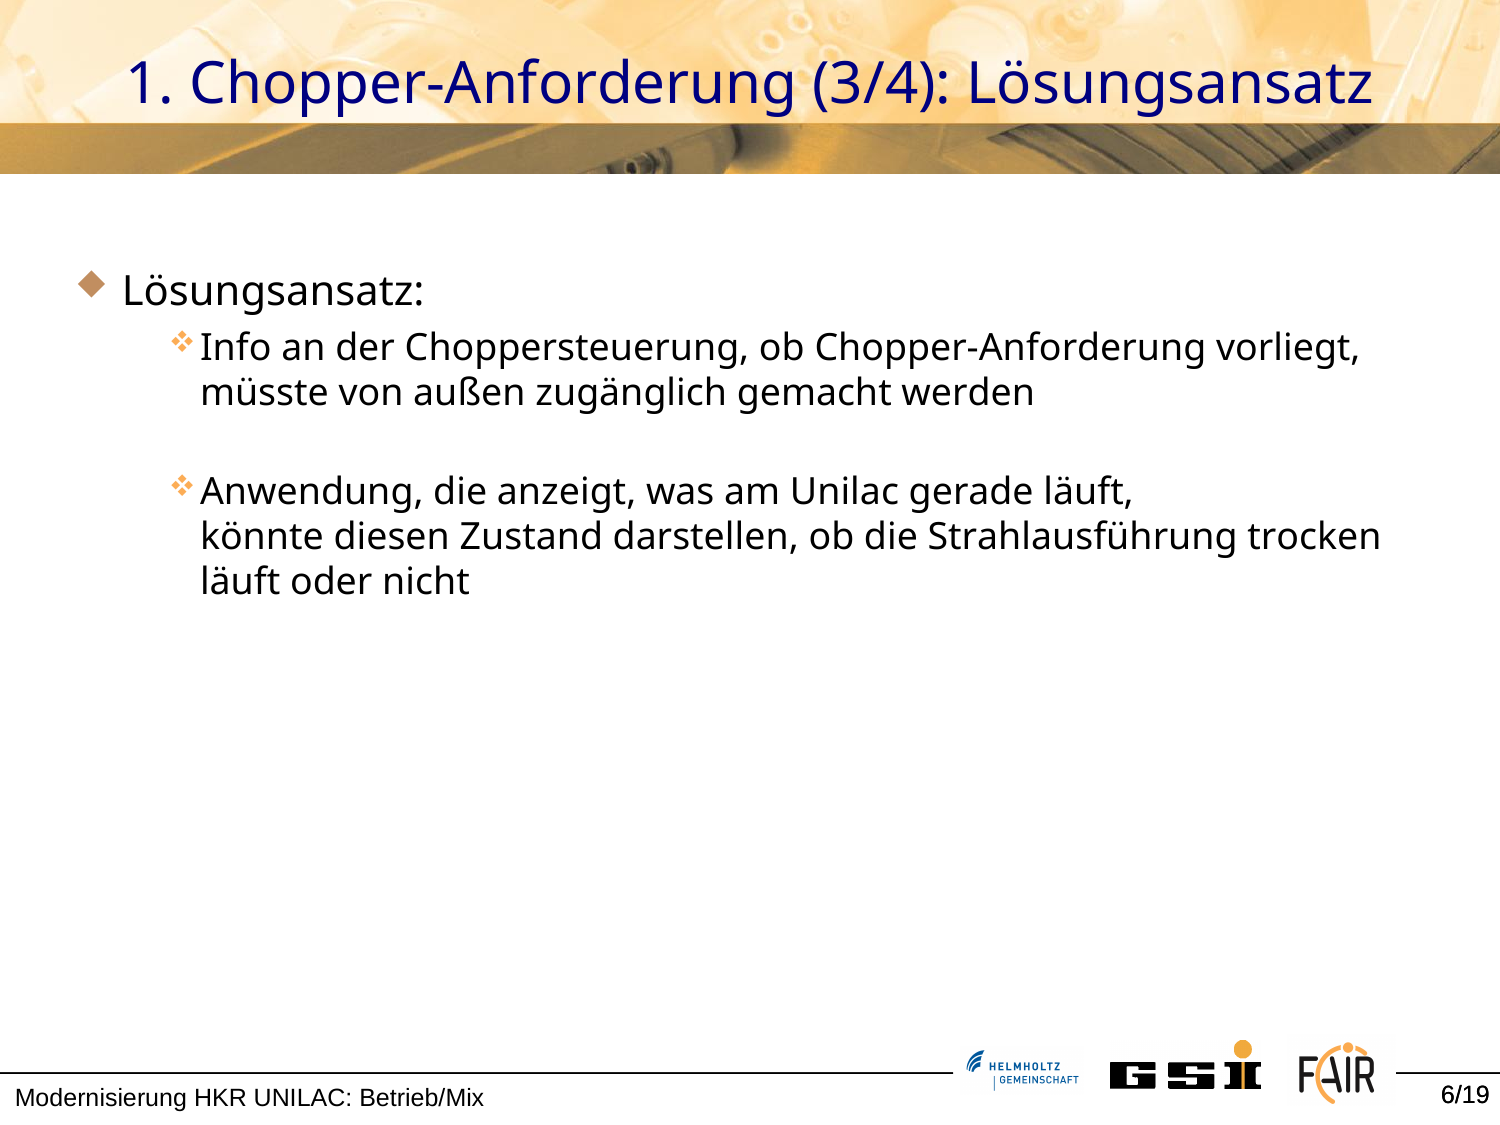

# 1. Chopper-Anforderung (3/4): Lösungsansatz
Lösungsansatz:
Info an der Choppersteuerung, ob Chopper-Anforderung vorliegt,
müsste von außen zugänglich gemacht werden
Anwendung, die anzeigt, was am Unilac gerade läuft,
könnte diesen Zustand darstellen, ob die Strahlausführung trocken läuft oder nicht
6